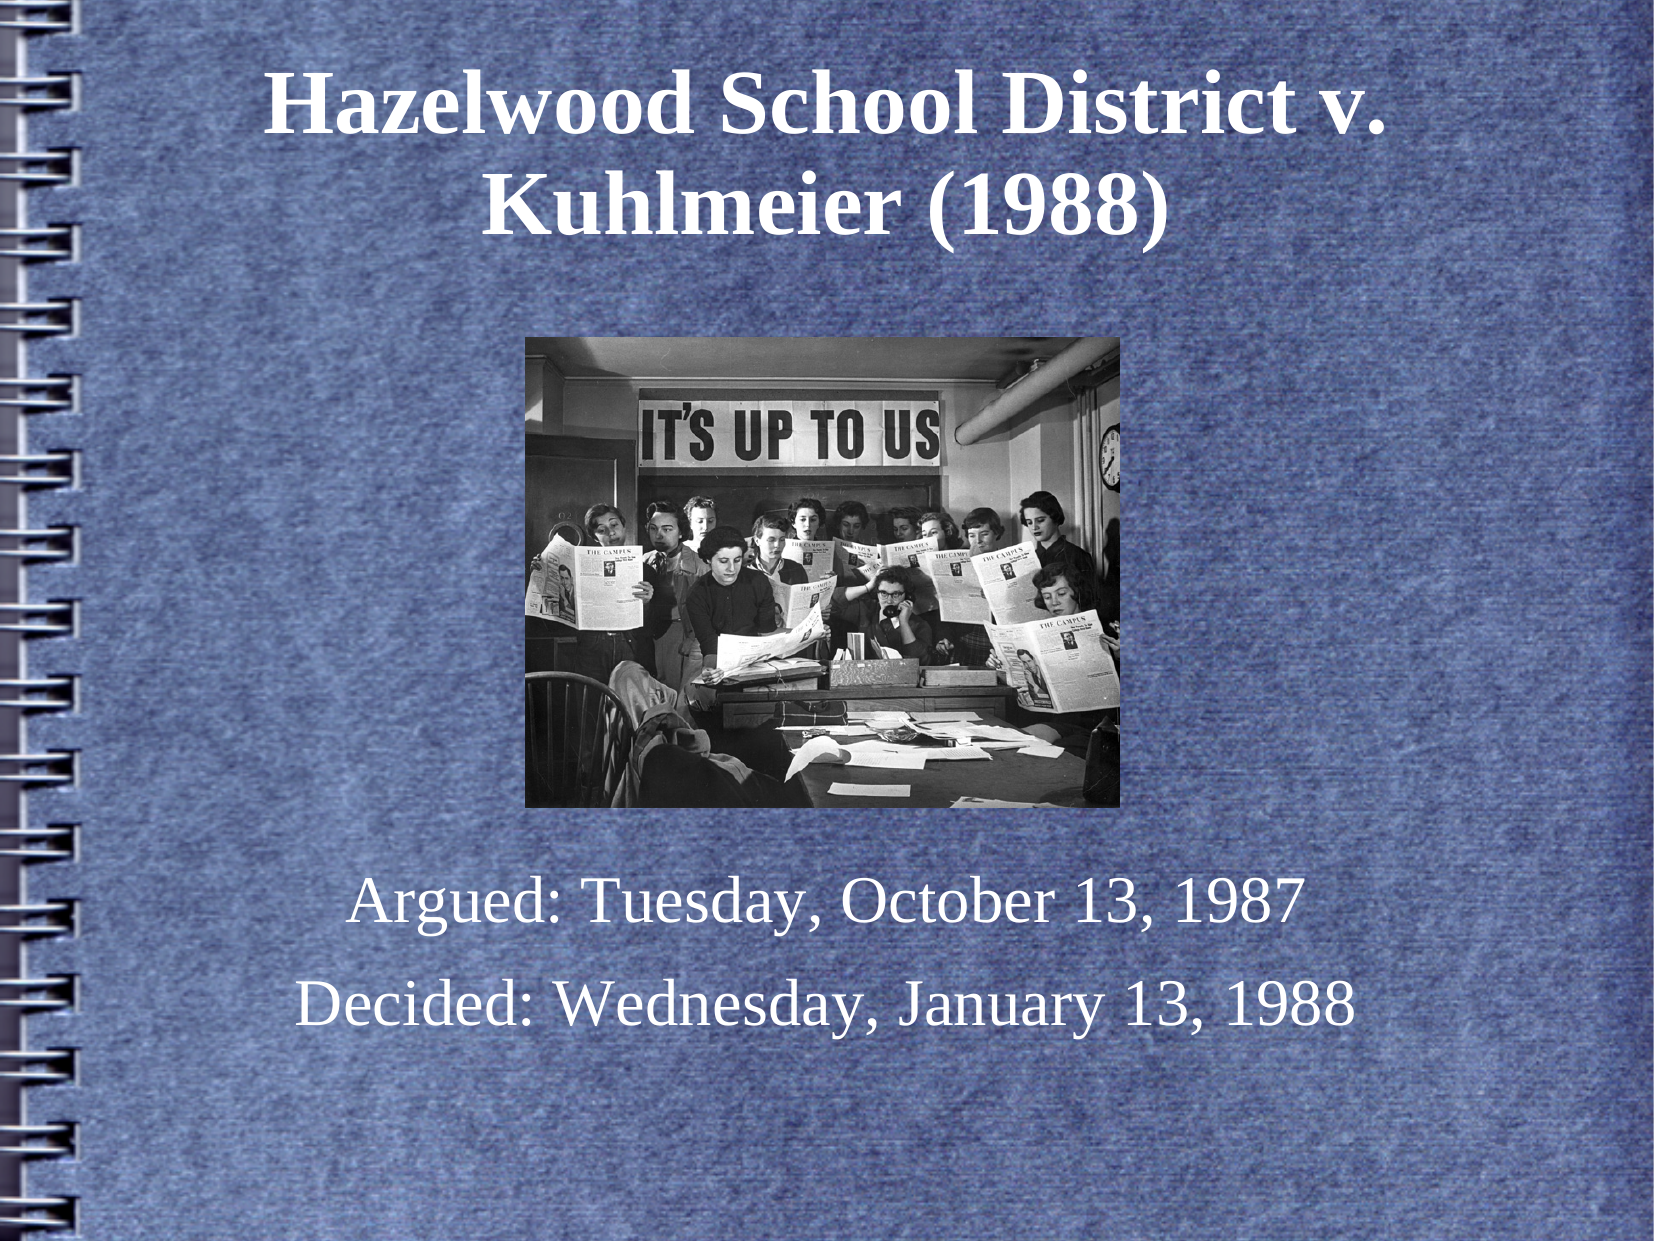

# Hazelwood School District v. Kuhlmeier (1988)
Argued: Tuesday, October 13, 1987
Decided: Wednesday, January 13, 1988